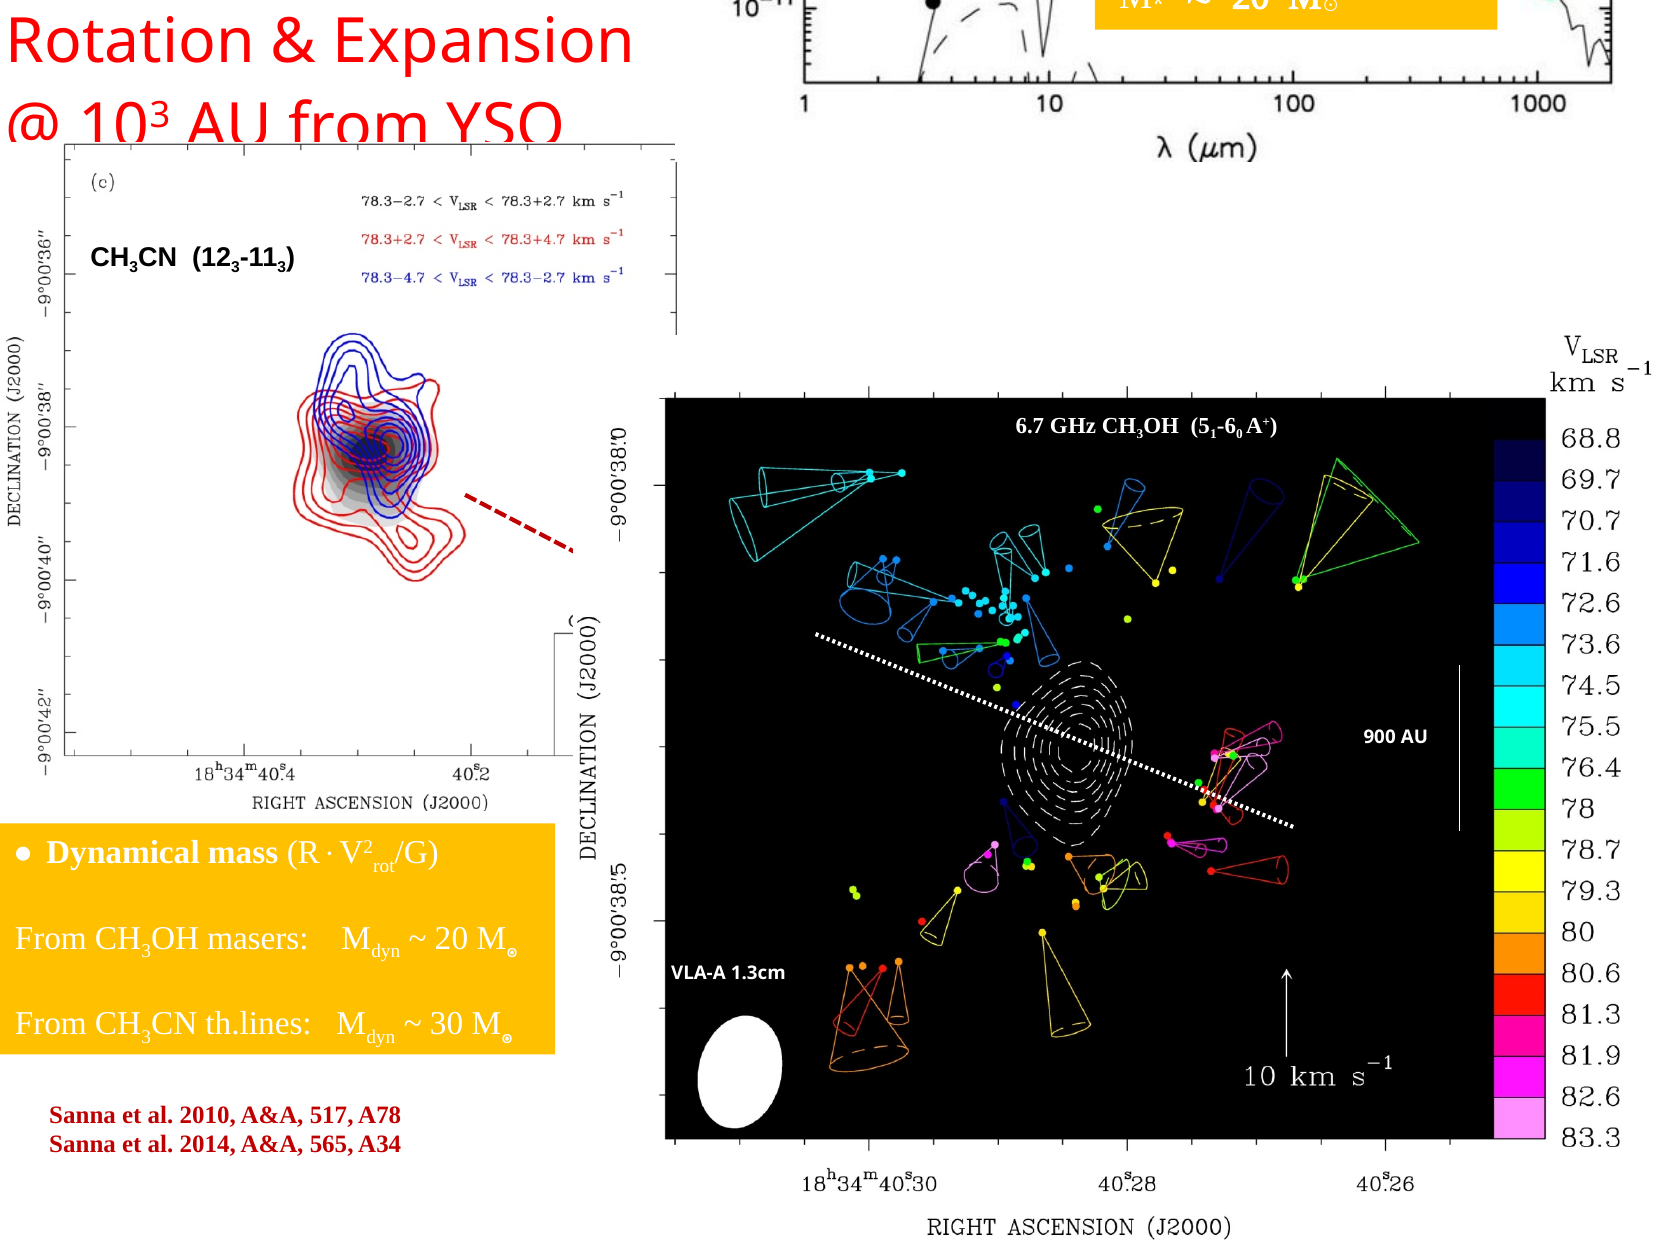

Lbol » 4 × 104 L๏
 M* » 20 M⊙
Rotation & Expansion
@ 103 AU from YSO
Proper motions: CH3OH masers at 6.7 GHz with EVN (3 epochs)
CH3CN (123-113)
6.7 GHz CH3OH (51-60 A+)
900 AU
VLA-A 1.3cm
• Dynamical mass (RV2rot/G)
From CH3OH masers: Mdyn ~ 20 M๏
From CH3CN th.lines: Mdyn ~ 30 M๏
Sanna et al. 2010, A&A, 517, A78
Sanna et al. 2014, A&A, 565, A34
11th ENV Symposium (9/10/2012 – 12/10/2012)